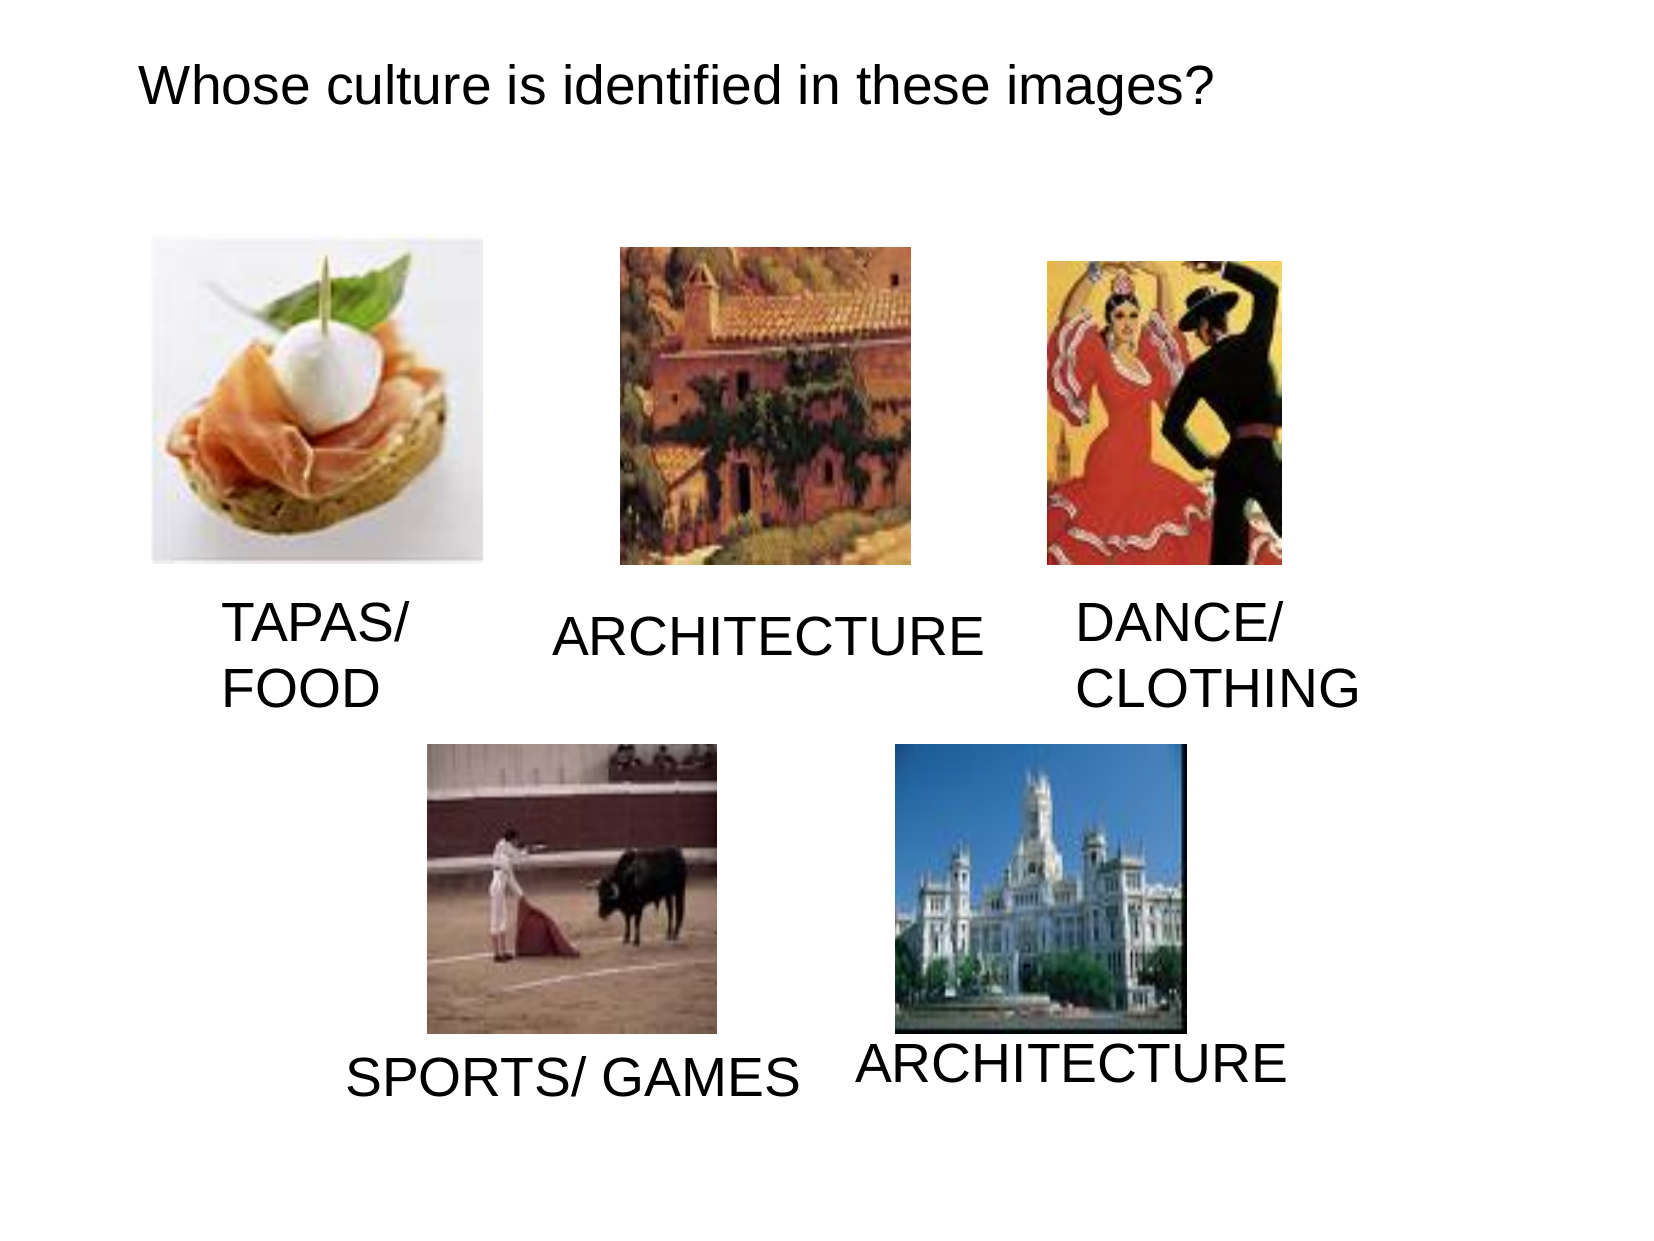

Whose culture is identified in these images?
TAPAS/ FOOD
DANCE/ CLOTHING
ARCHITECTURE
ARCHITECTURE
SPORTS/ GAMES